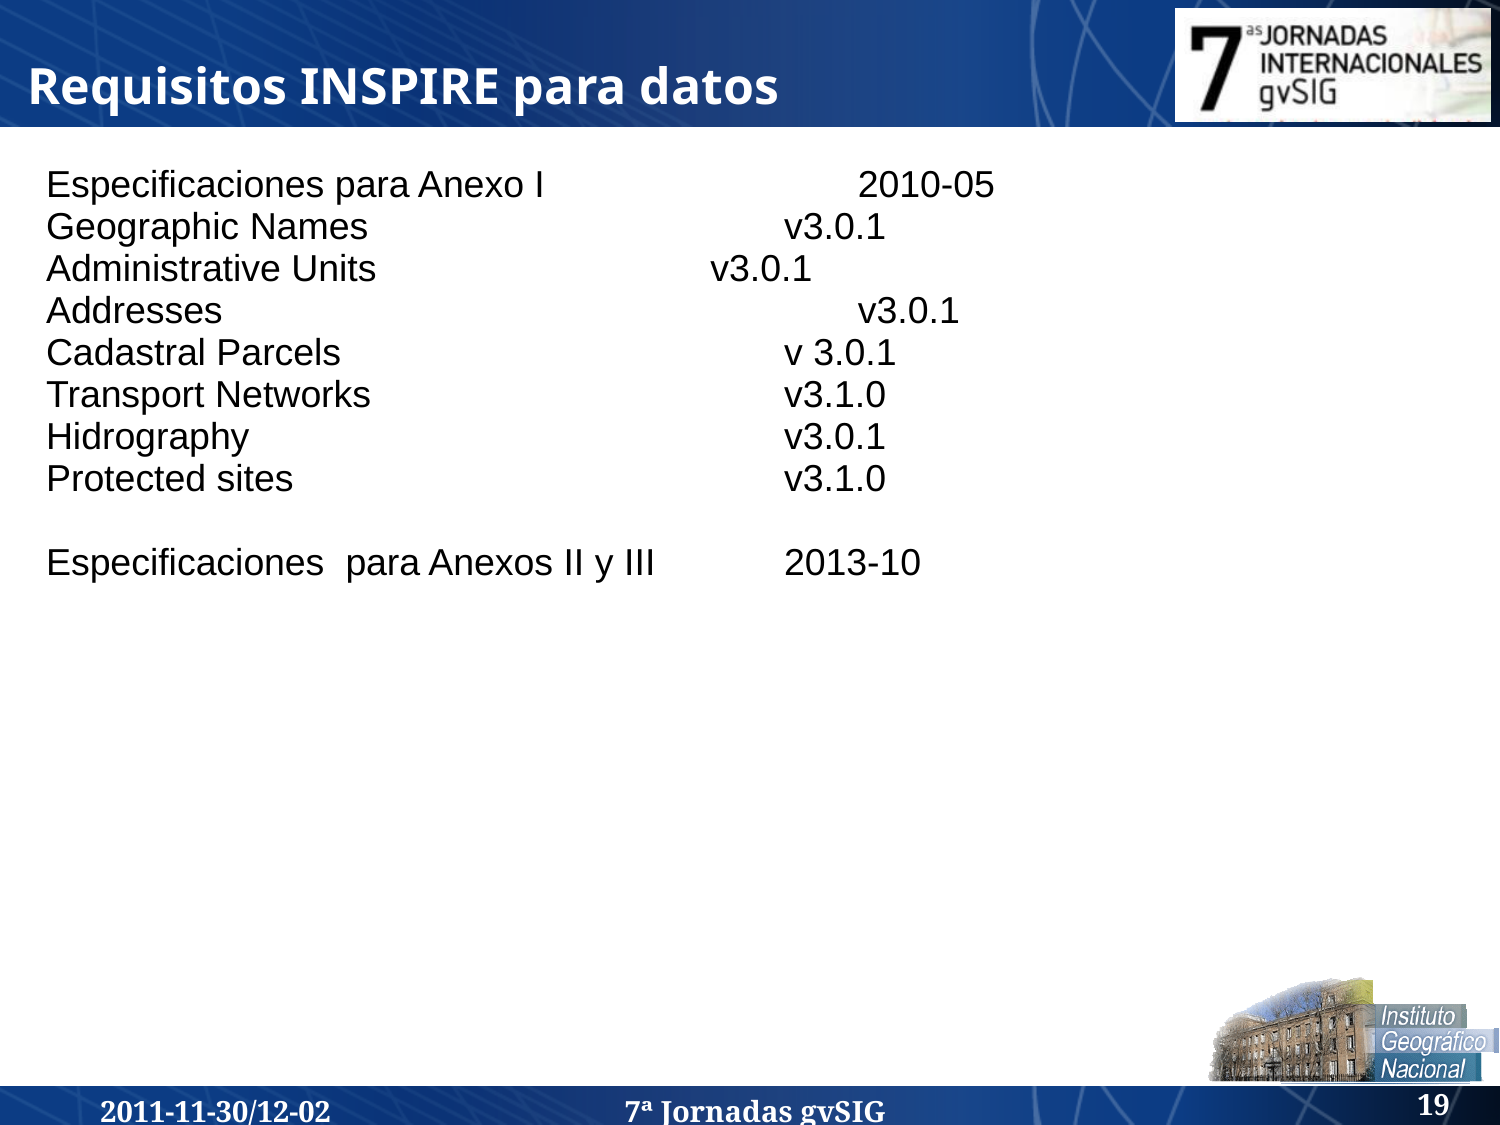

Requisitos INSPIRE para datos
Especificaciones para Anexo I					2010-05
Geographic Names 						v3.0.1
Administrative Units 					v3.0.1
Addresses 									v3.0.1
Cadastral Parcels 						v 3.0.1
Transport Networks 						v3.1.0
Hidrography 								v3.0.1
Protected sites 							v3.1.0
Especificaciones para Anexos II y III		2013-10